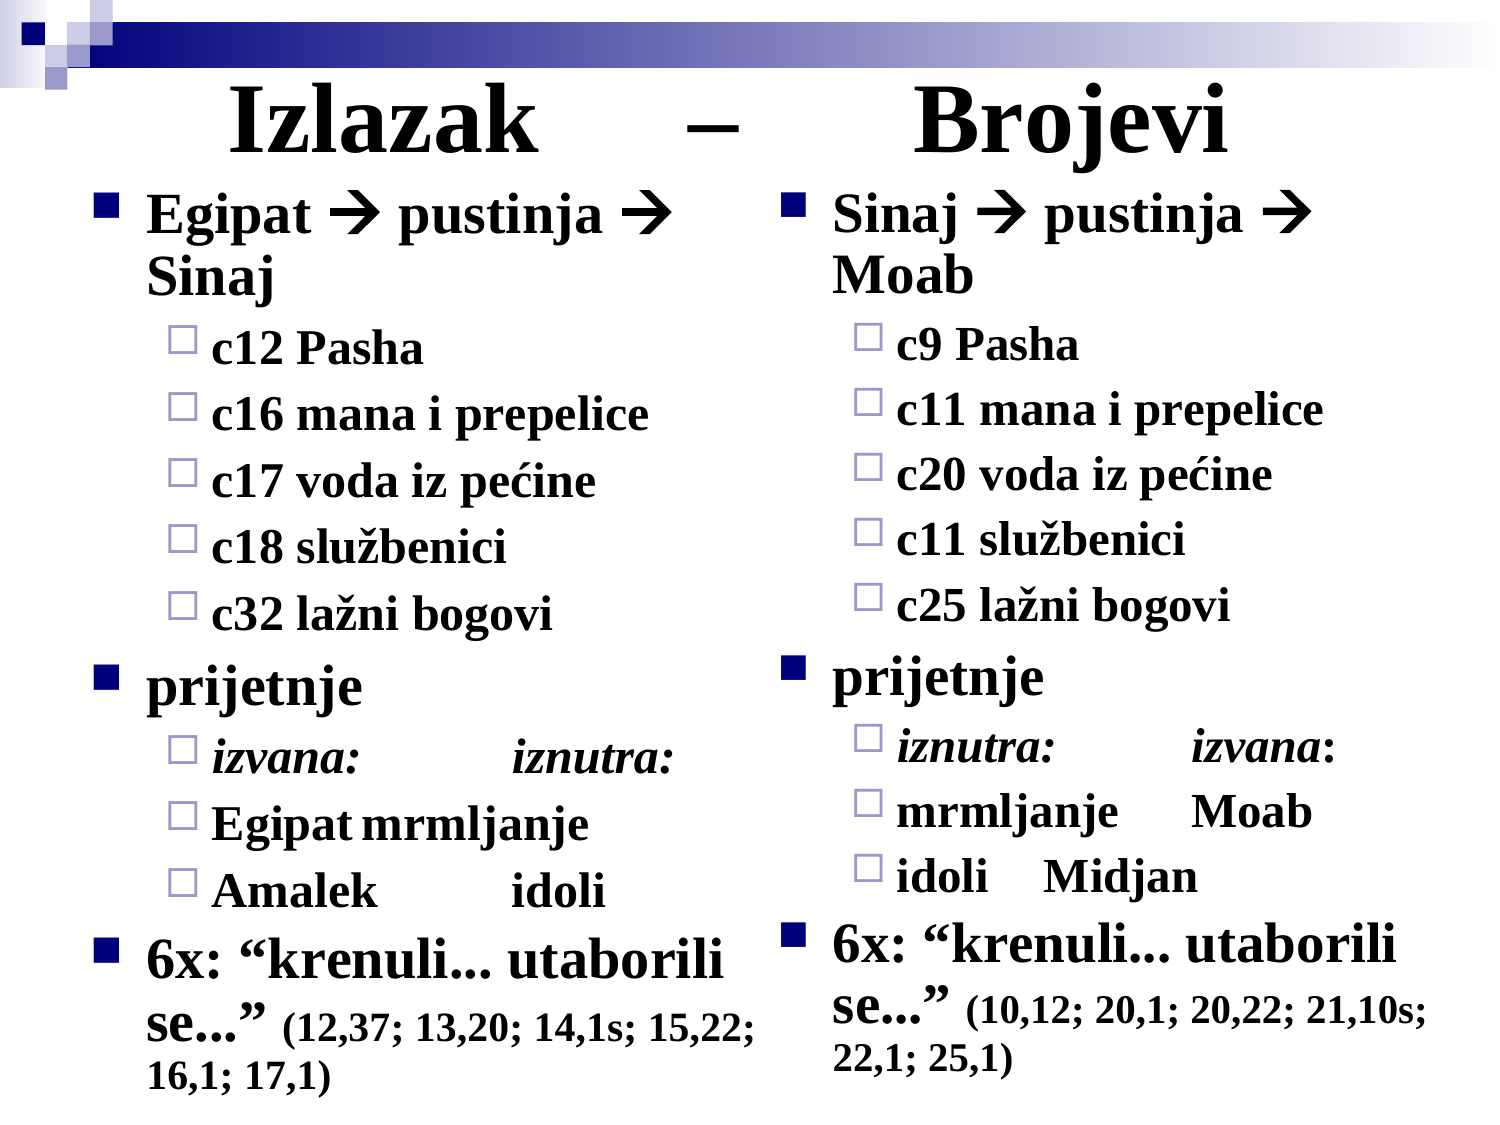

# Izlazak – Brojevi
Egipat  pustinja  Sinaj
c12 Pasha
c16 mana i prepelice
c17 voda iz pećine
c18 službenici
c32 lažni bogovi
prijetnje
izvana:	iznutra:
Egipat	mrmljanje
Amalek	idoli
6x: “krenuli... utaborili se...” (12,37; 13,20; 14,1s; 15,22; 16,1; 17,1)
Sinaj  pustinja  Moab
c9 Pasha
c11 mana i prepelice
c20 voda iz pećine
c11 službenici
c25 lažni bogovi
prijetnje
iznutra:		izvana:
mrmljanje 	Moab
idoli 		Midjan
6x: “krenuli... utaborili se...” (10,12; 20,1; 20,22; 21,10s; 22,1; 25,1)